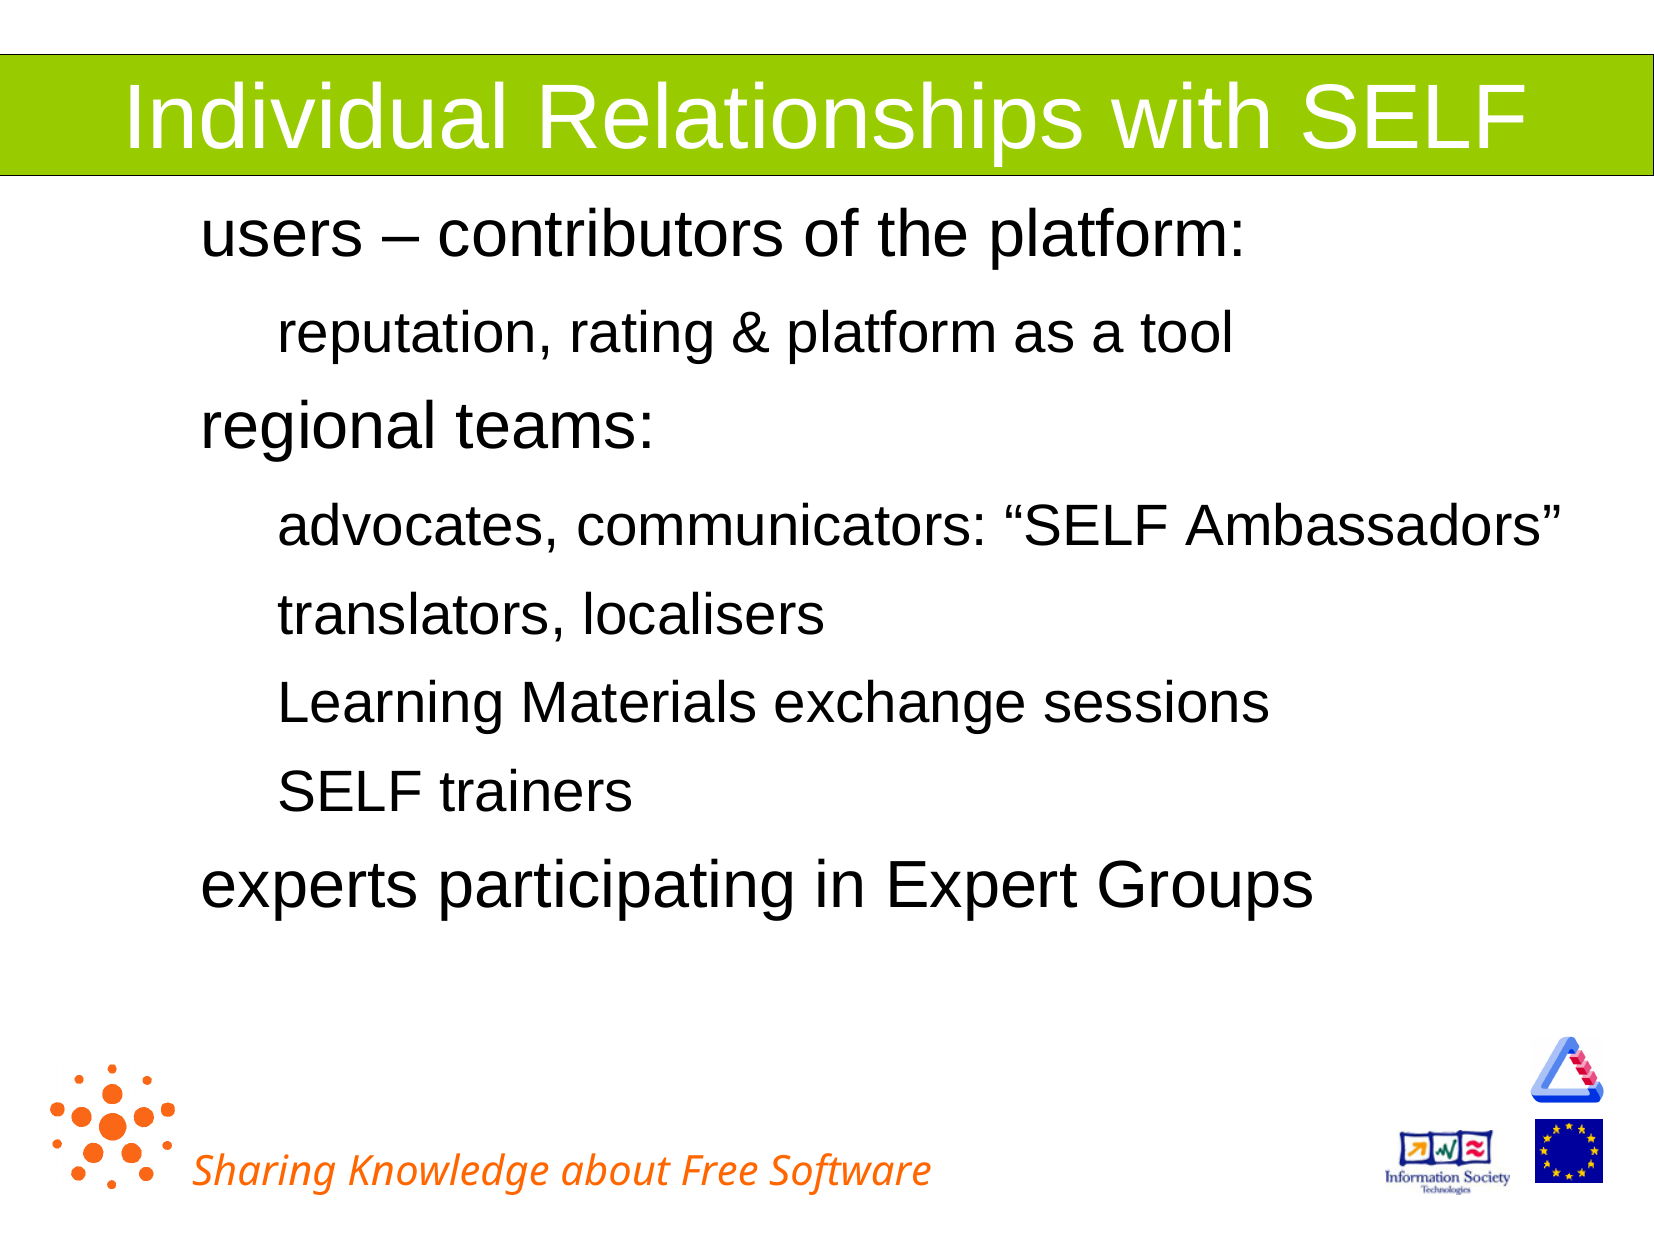

# Individual Relationships with SELF
users – contributors of the platform:
reputation, rating & platform as a tool
regional teams:
advocates, communicators: “SELF Ambassadors”
translators, localisers
Learning Materials exchange sessions
SELF trainers
experts participating in Expert Groups